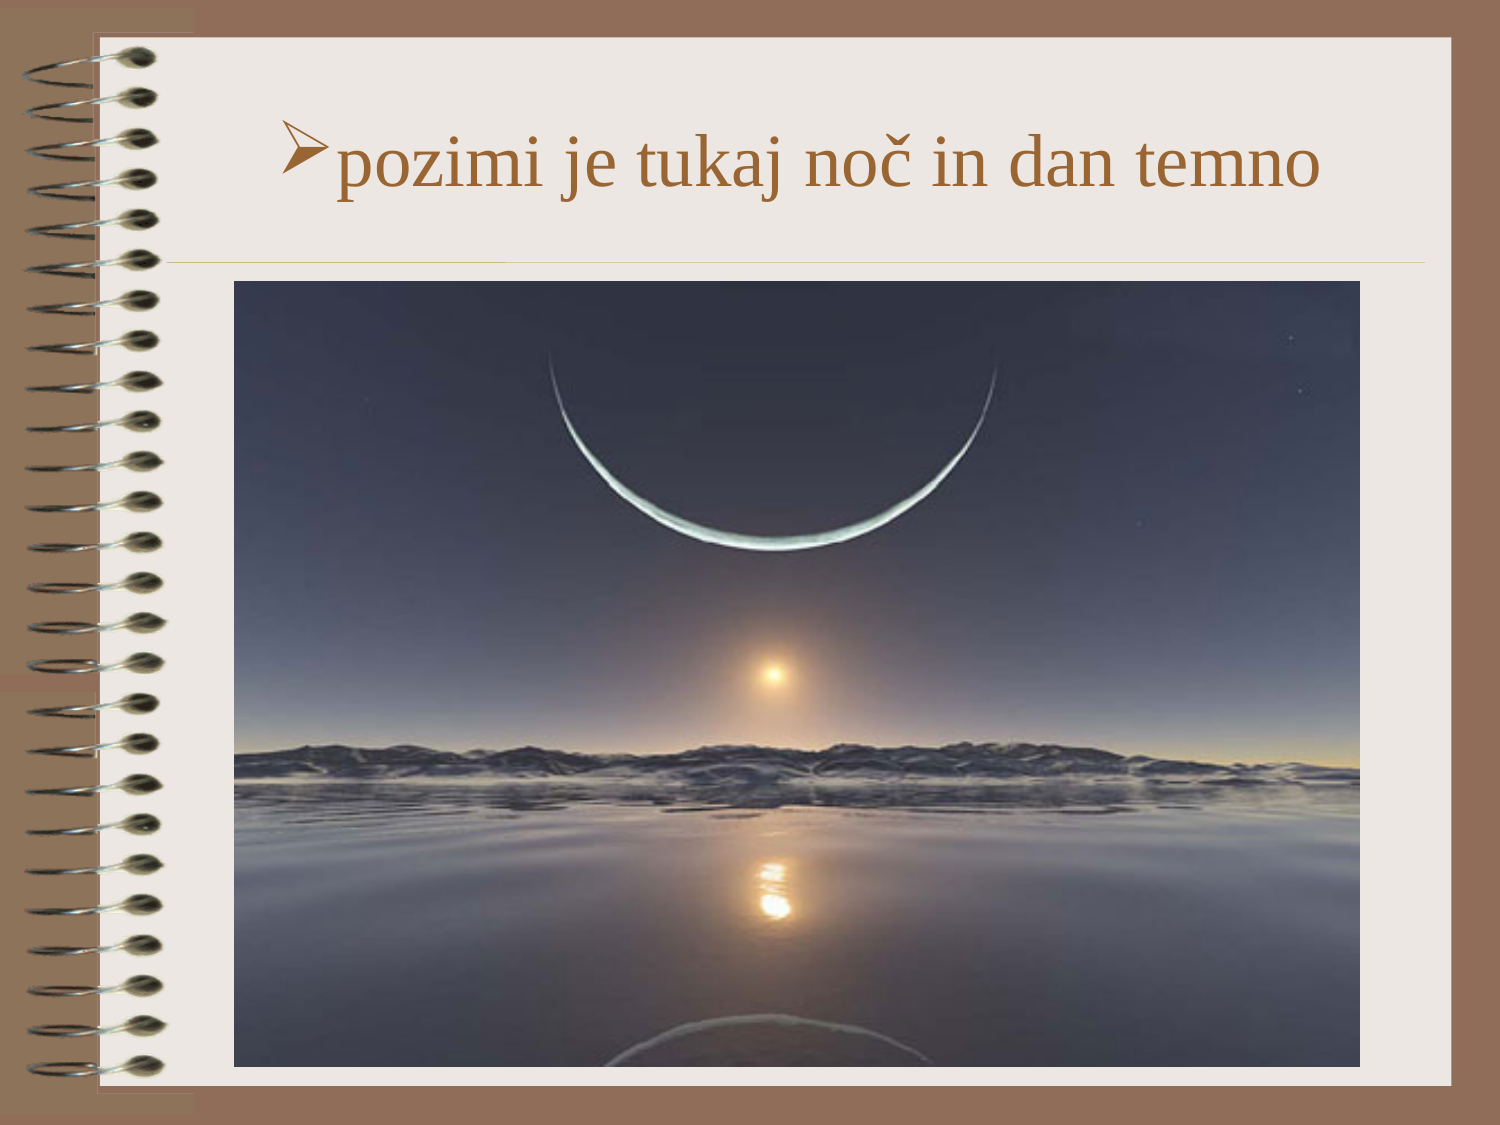

# pozimi je tukaj noč in dan temno